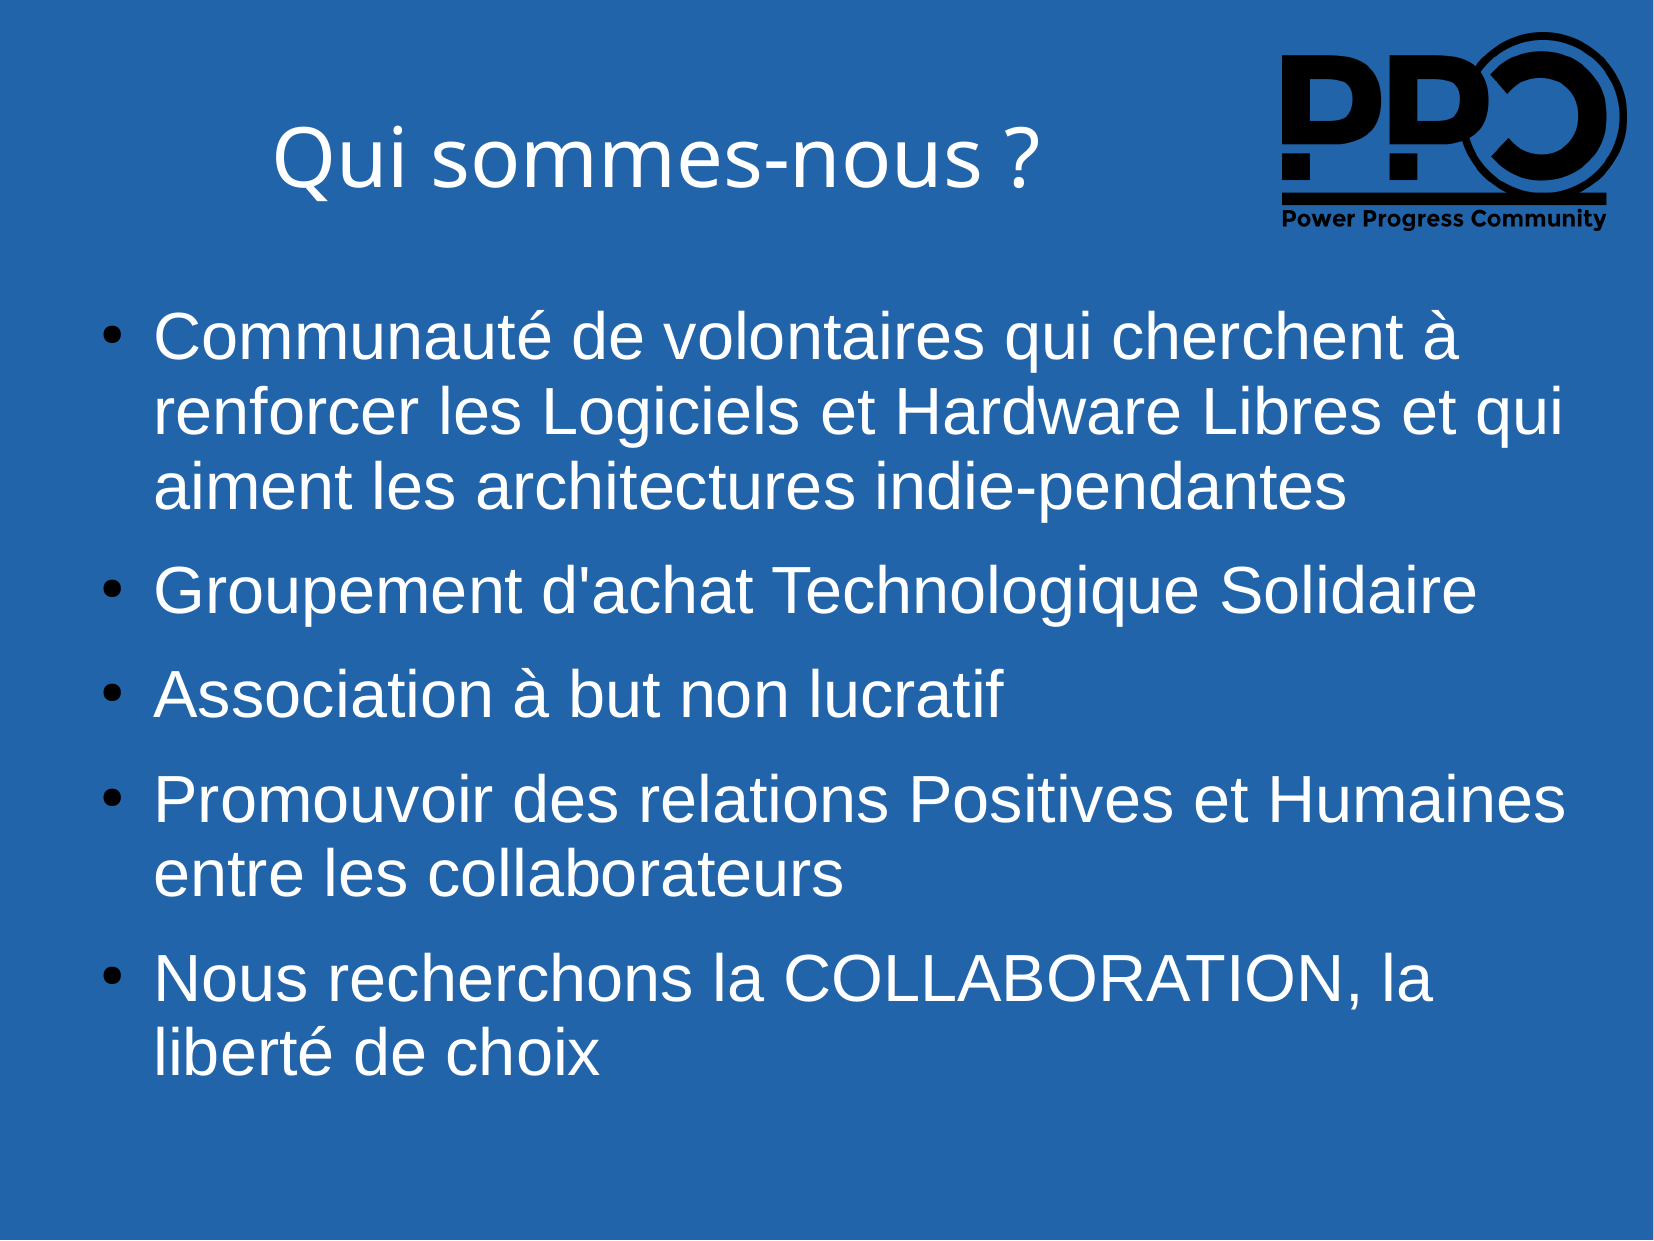

# Qui sommes-nous ?
Communauté de volontaires qui cherchent à renforcer les Logiciels et Hardware Libres et qui aiment les architectures indie-pendantes
Groupement d'achat Technologique Solidaire
Association à but non lucratif
Promouvoir des relations Positives et Humaines entre les collaborateurs
Nous recherchons la COLLABORATION, la liberté de choix